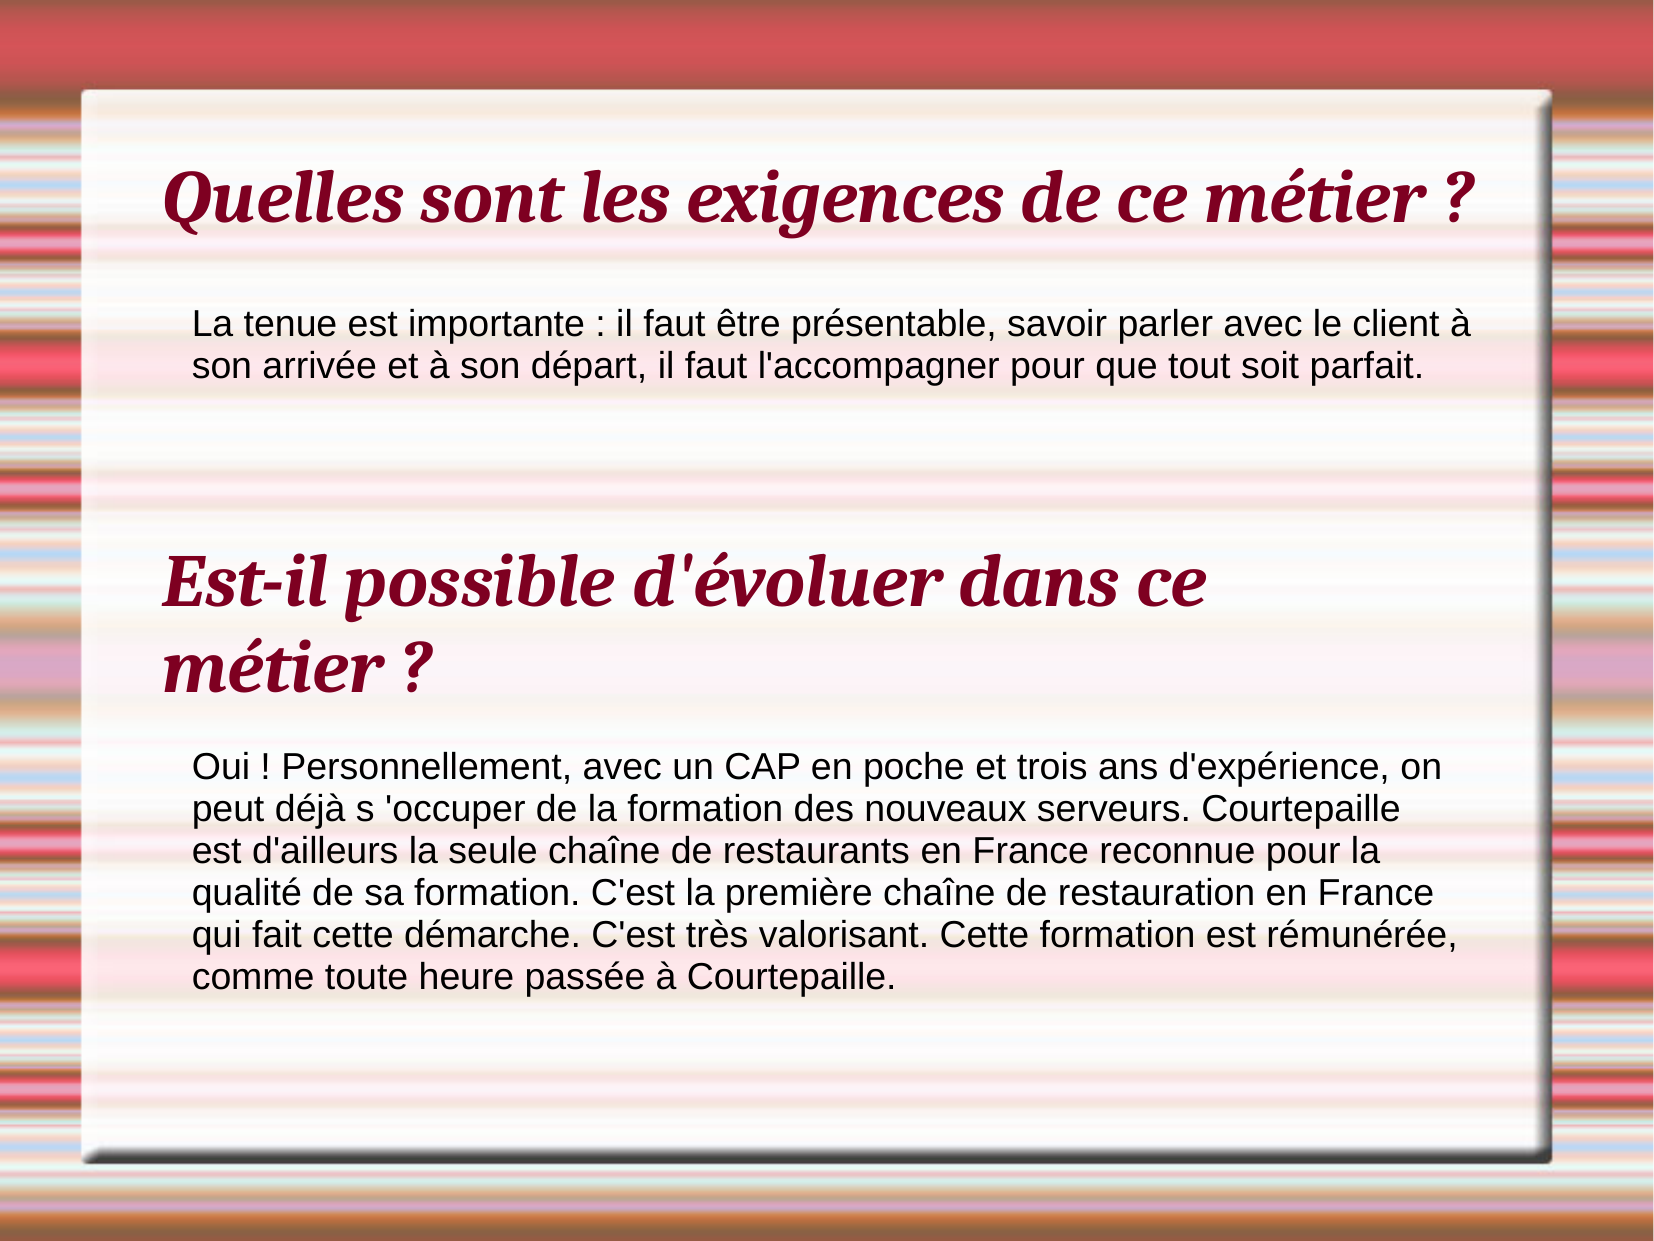

Quelles sont les exigences de ce métier ?
La tenue est importante : il faut être présentable, savoir parler avec le client à son arrivée et à son départ, il faut l'accompagner pour que tout soit parfait.
#
Est-il possible d'évoluer dans ce métier ?
Oui ! Personnellement, avec un CAP en poche et trois ans d'expérience, on peut déjà s 'occuper de la formation des nouveaux serveurs. Courtepaille est d'ailleurs la seule chaîne de restaurants en France reconnue pour la qualité de sa formation. C'est la première chaîne de restauration en France qui fait cette démarche. C'est très valorisant. Cette formation est rémunérée, comme toute heure passée à Courtepaille.